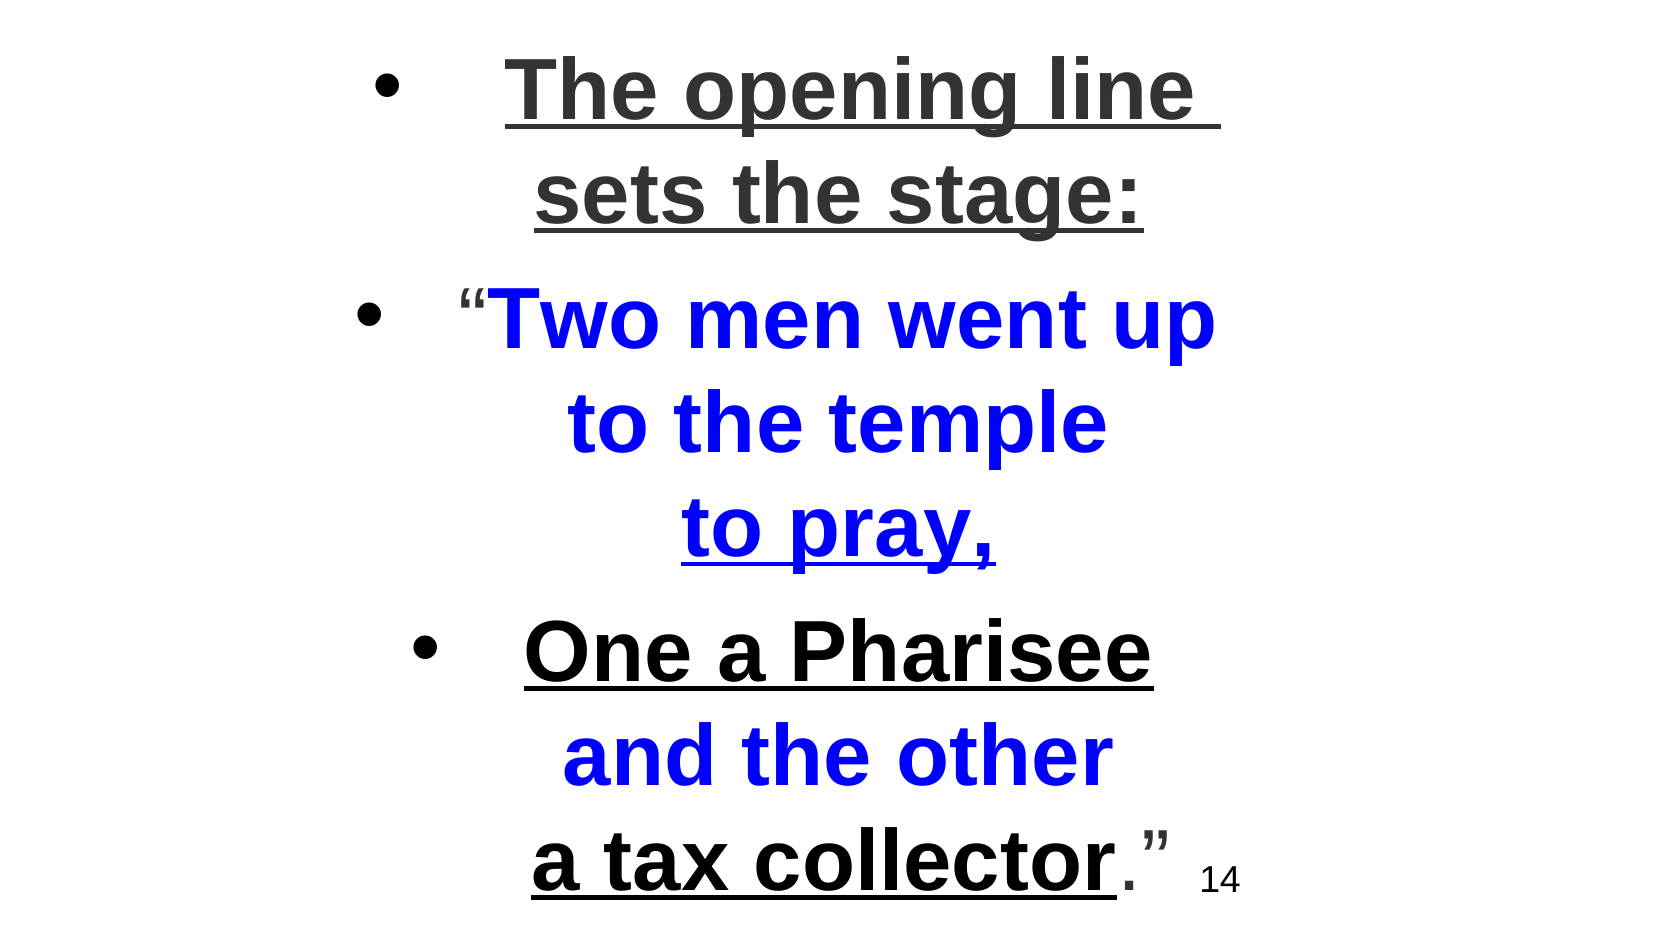

# The opening line sets the stage:
“Two men went up
to the temple
to pray,
One a Pharisee
and the other
a tax collector.”
14